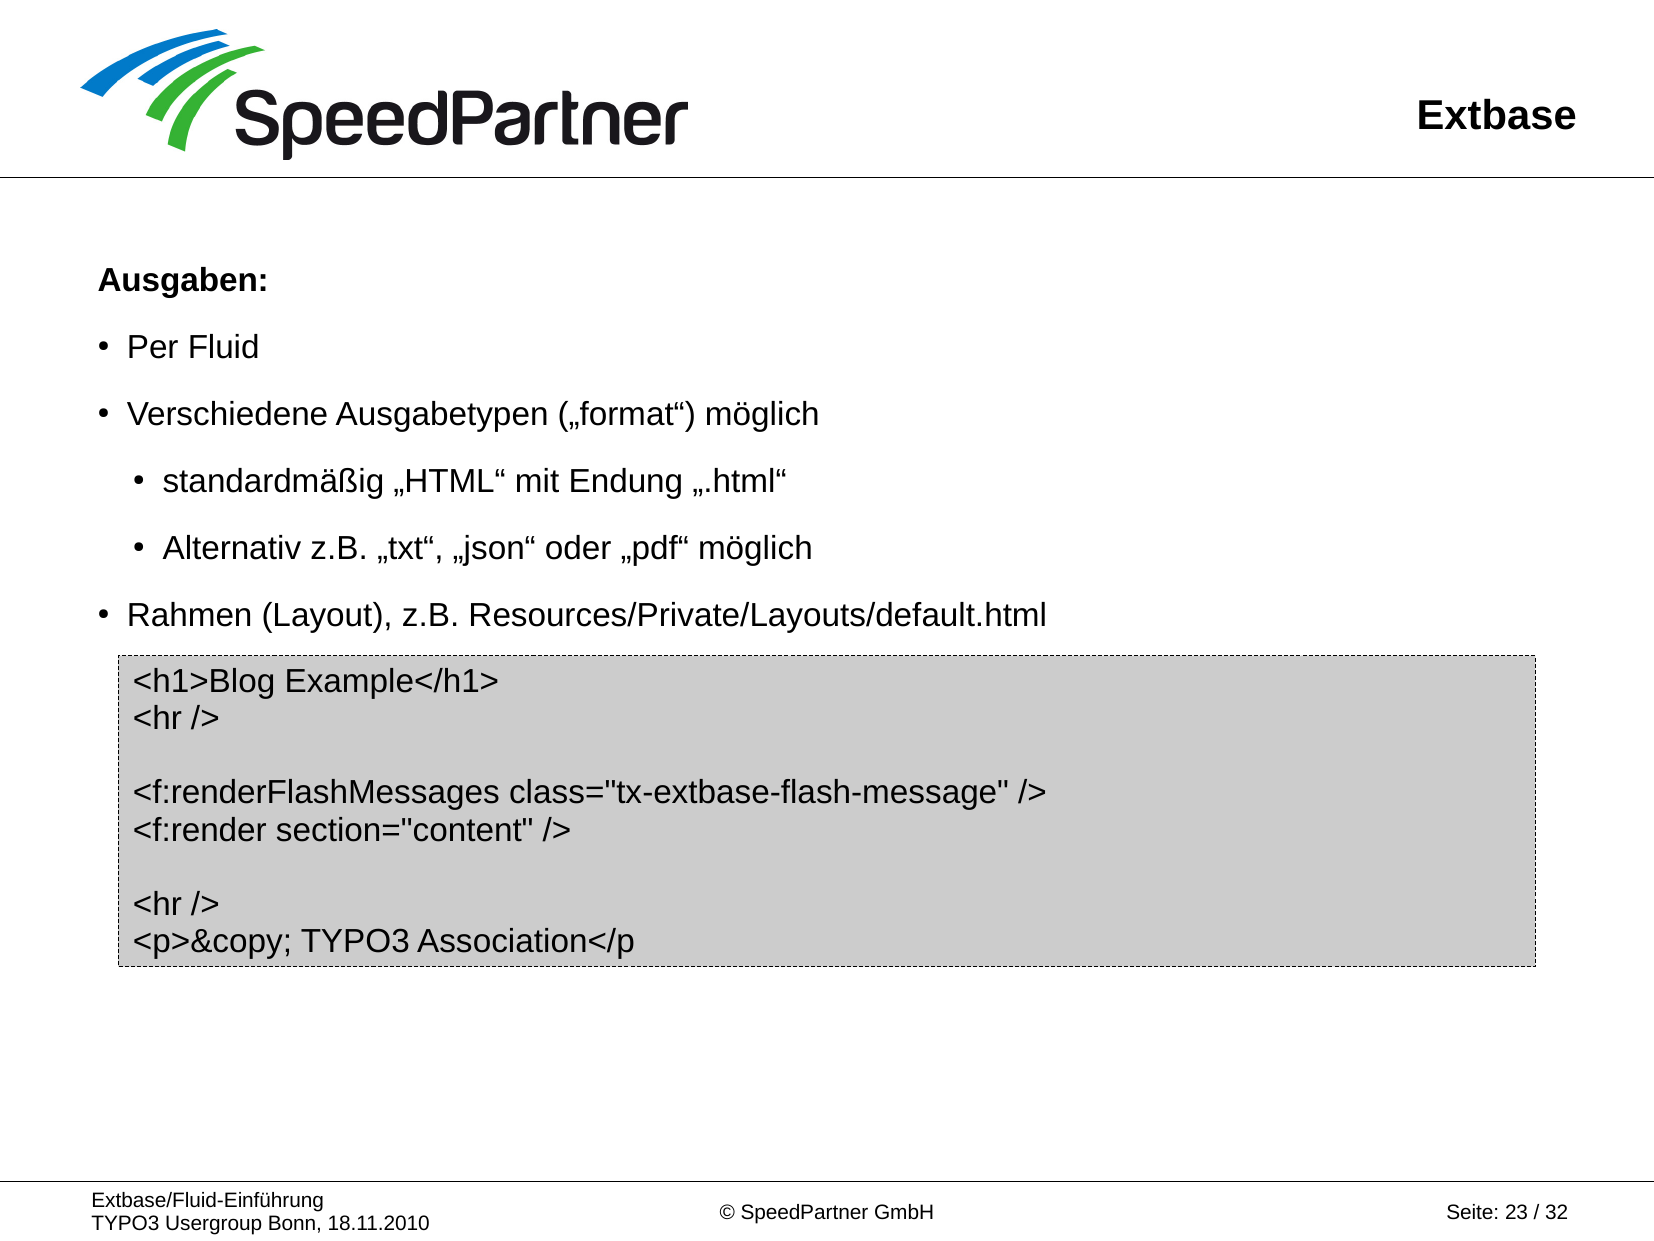

# Extbase
Ausgaben:
Per Fluid
Verschiedene Ausgabetypen („format“) möglich
standardmäßig „HTML“ mit Endung „.html“
Alternativ z.B. „txt“, „json“ oder „pdf“ möglich
Rahmen (Layout), z.B. Resources/Private/Layouts/default.html
<h1>Blog Example</h1>
<hr />
<f:renderFlashMessages class="tx-extbase-flash-message" />
<f:render section="content" />
<hr />
<p>&copy; TYPO3 Association</p